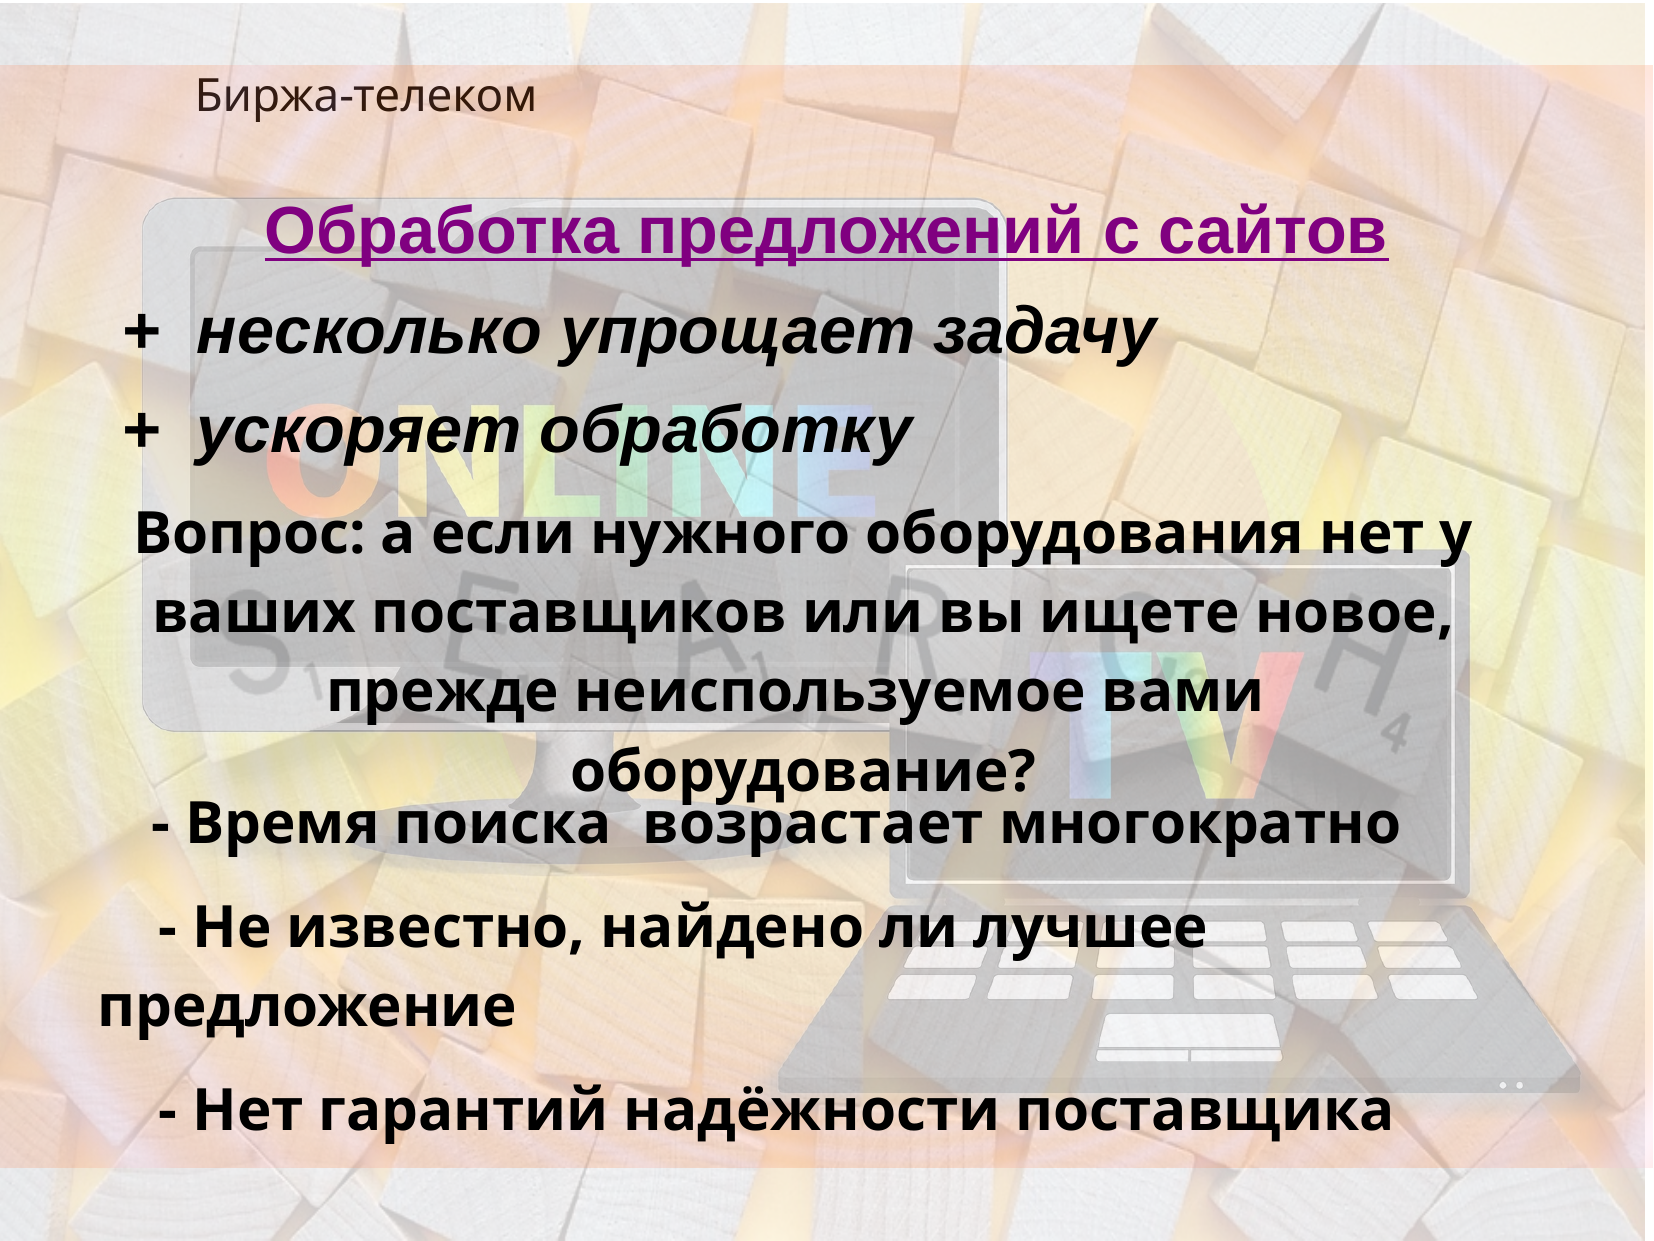

# Биржа-телеком
Обработка предложений с сайтов
+ несколько упрощает задачу
+ ускоряет обработку
Вопрос: а если нужного оборудования нет у ваших поставщиков или вы ищете новое, прежде неиспользуемое вами оборудование?
 - Время поиска возрастает многократно
 - Не известно, найдено ли лучшее предложение
 - Нет гарантий надёжности поставщика